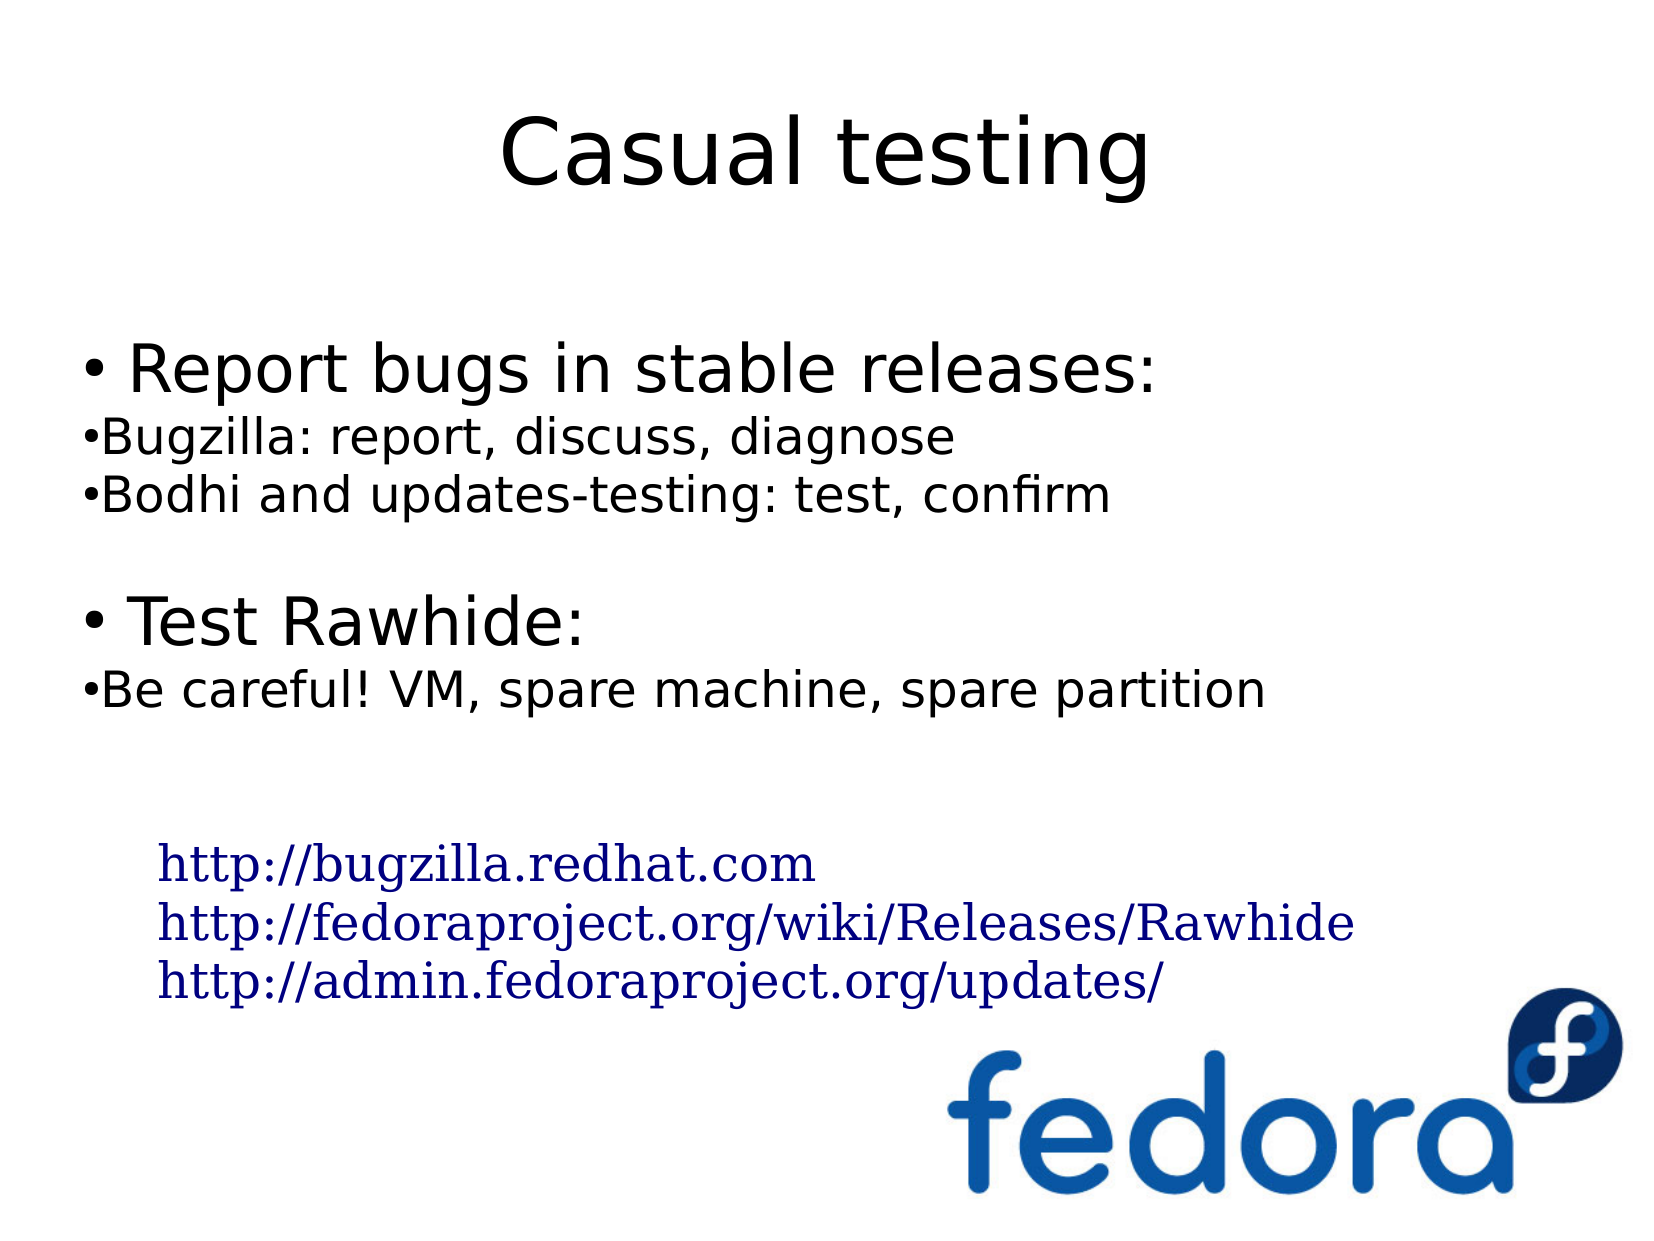

# Casual testing
 Report bugs in stable releases:
Bugzilla: report, discuss, diagnose
Bodhi and updates-testing: test, confirm
 Test Rawhide:
Be careful! VM, spare machine, spare partition
	http://bugzilla.redhat.com
	http://fedoraproject.org/wiki/Releases/Rawhide
	http://admin.fedoraproject.org/updates/